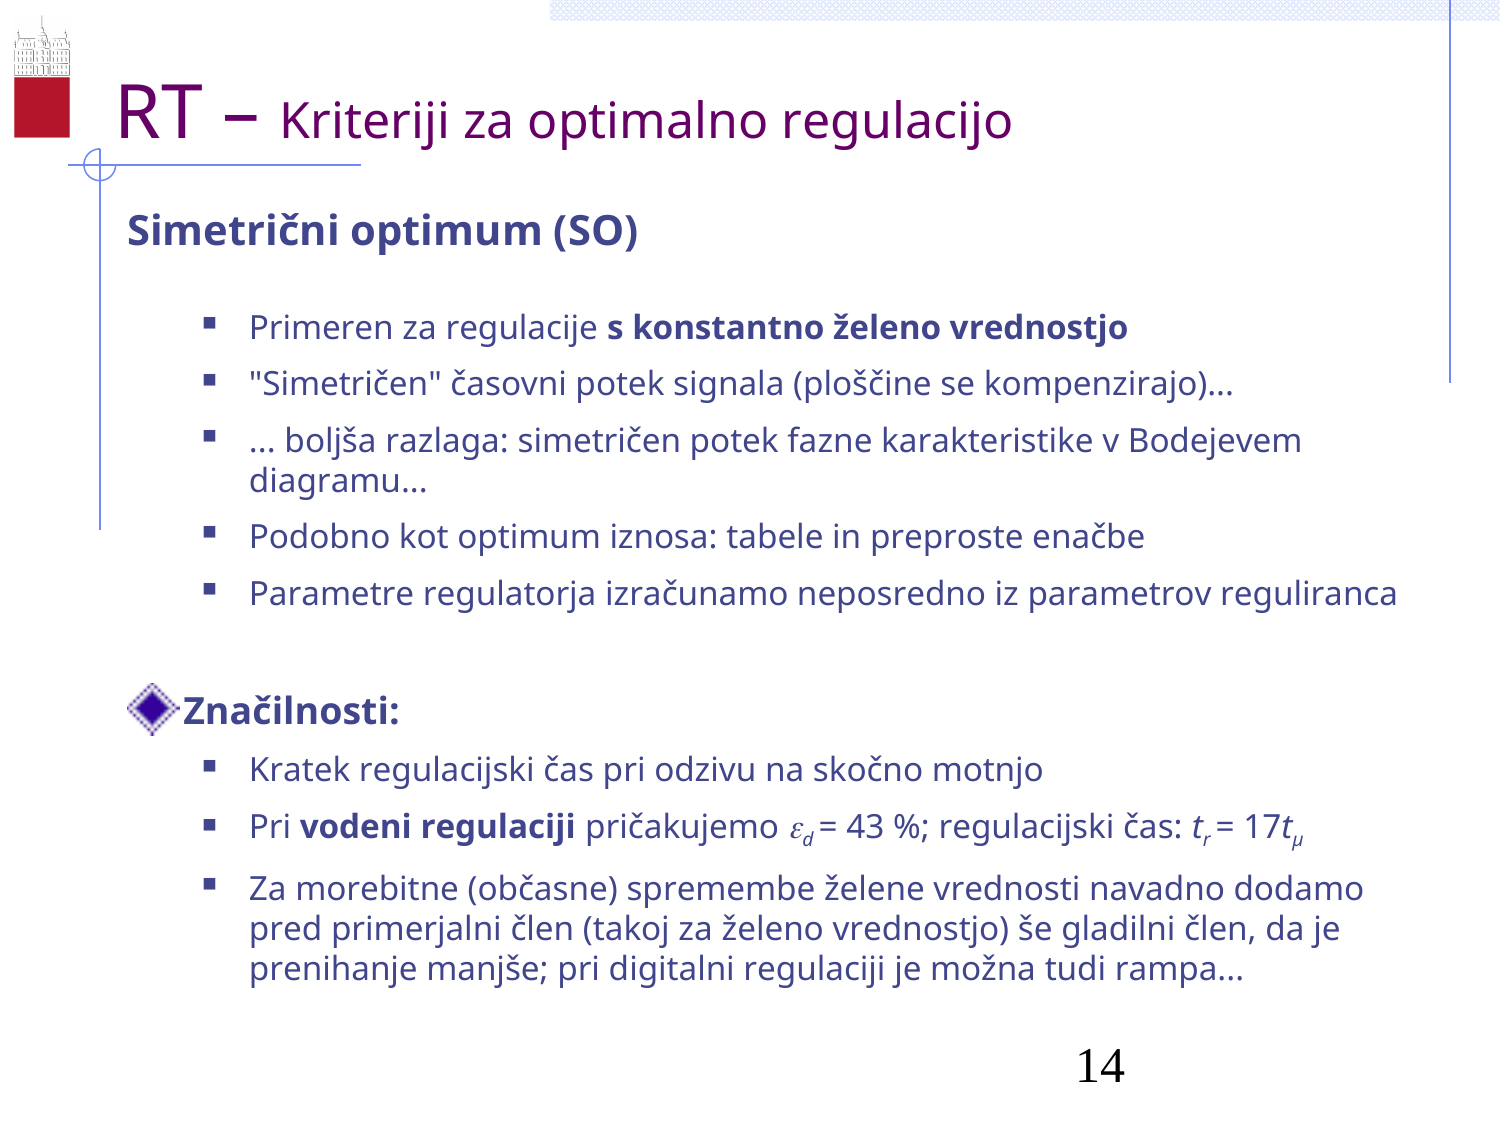

RT – Kriteriji za optimalno regulacijo
# Simetrični optimum (SO)
Primeren za regulacije s konstantno želeno vrednostjo
"Simetričen" časovni potek signala (ploščine se kompenzirajo)...
... boljša razlaga: simetričen potek fazne karakteristike v Bodejevem diagramu...
Podobno kot optimum iznosa: tabele in preproste enačbe
Parametre regulatorja izračunamo neposredno iz parametrov reguliranca
Značilnosti:
Kratek regulacijski čas pri odzivu na skočno motnjo
Pri vodeni regulaciji pričakujemo d = 43 %; regulacijski čas: tr = 17tµ
Za morebitne (občasne) spremembe želene vrednosti navadno dodamo pred primerjalni člen (takoj za želeno vrednostjo) še gladilni člen, da je prenihanje manjše; pri digitalni regulaciji je možna tudi rampa...
14